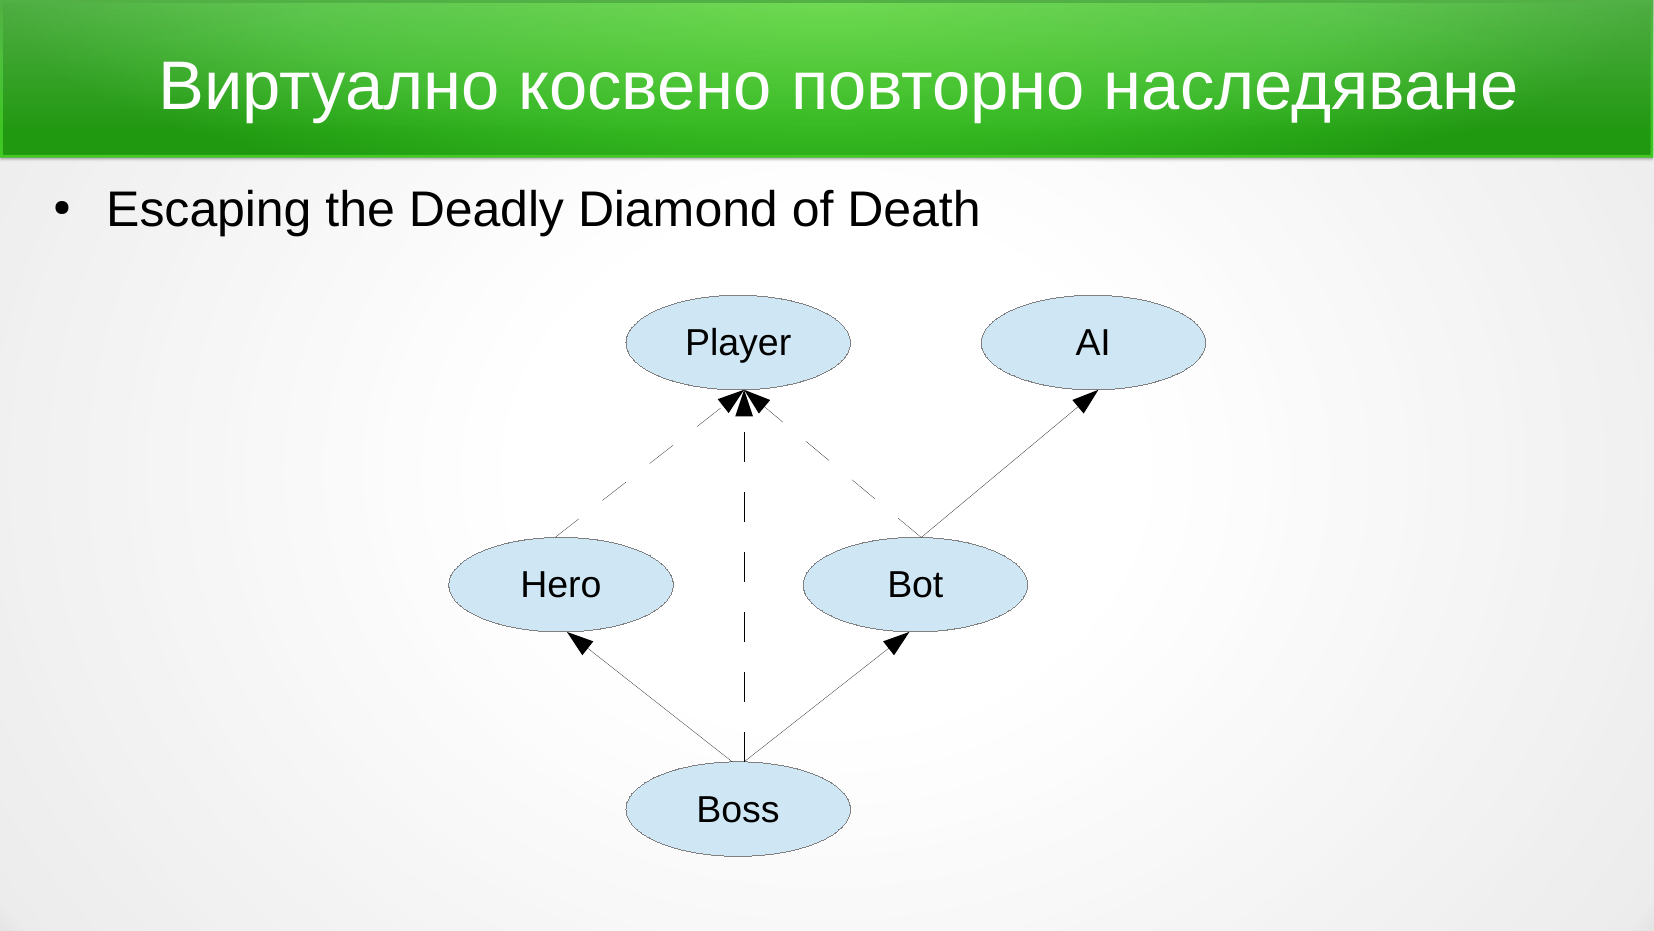

# Виртуално косвено повторно наследяване
Escaping the Deadly Diamond of Death
Player
AI
Hero
Bot
Boss